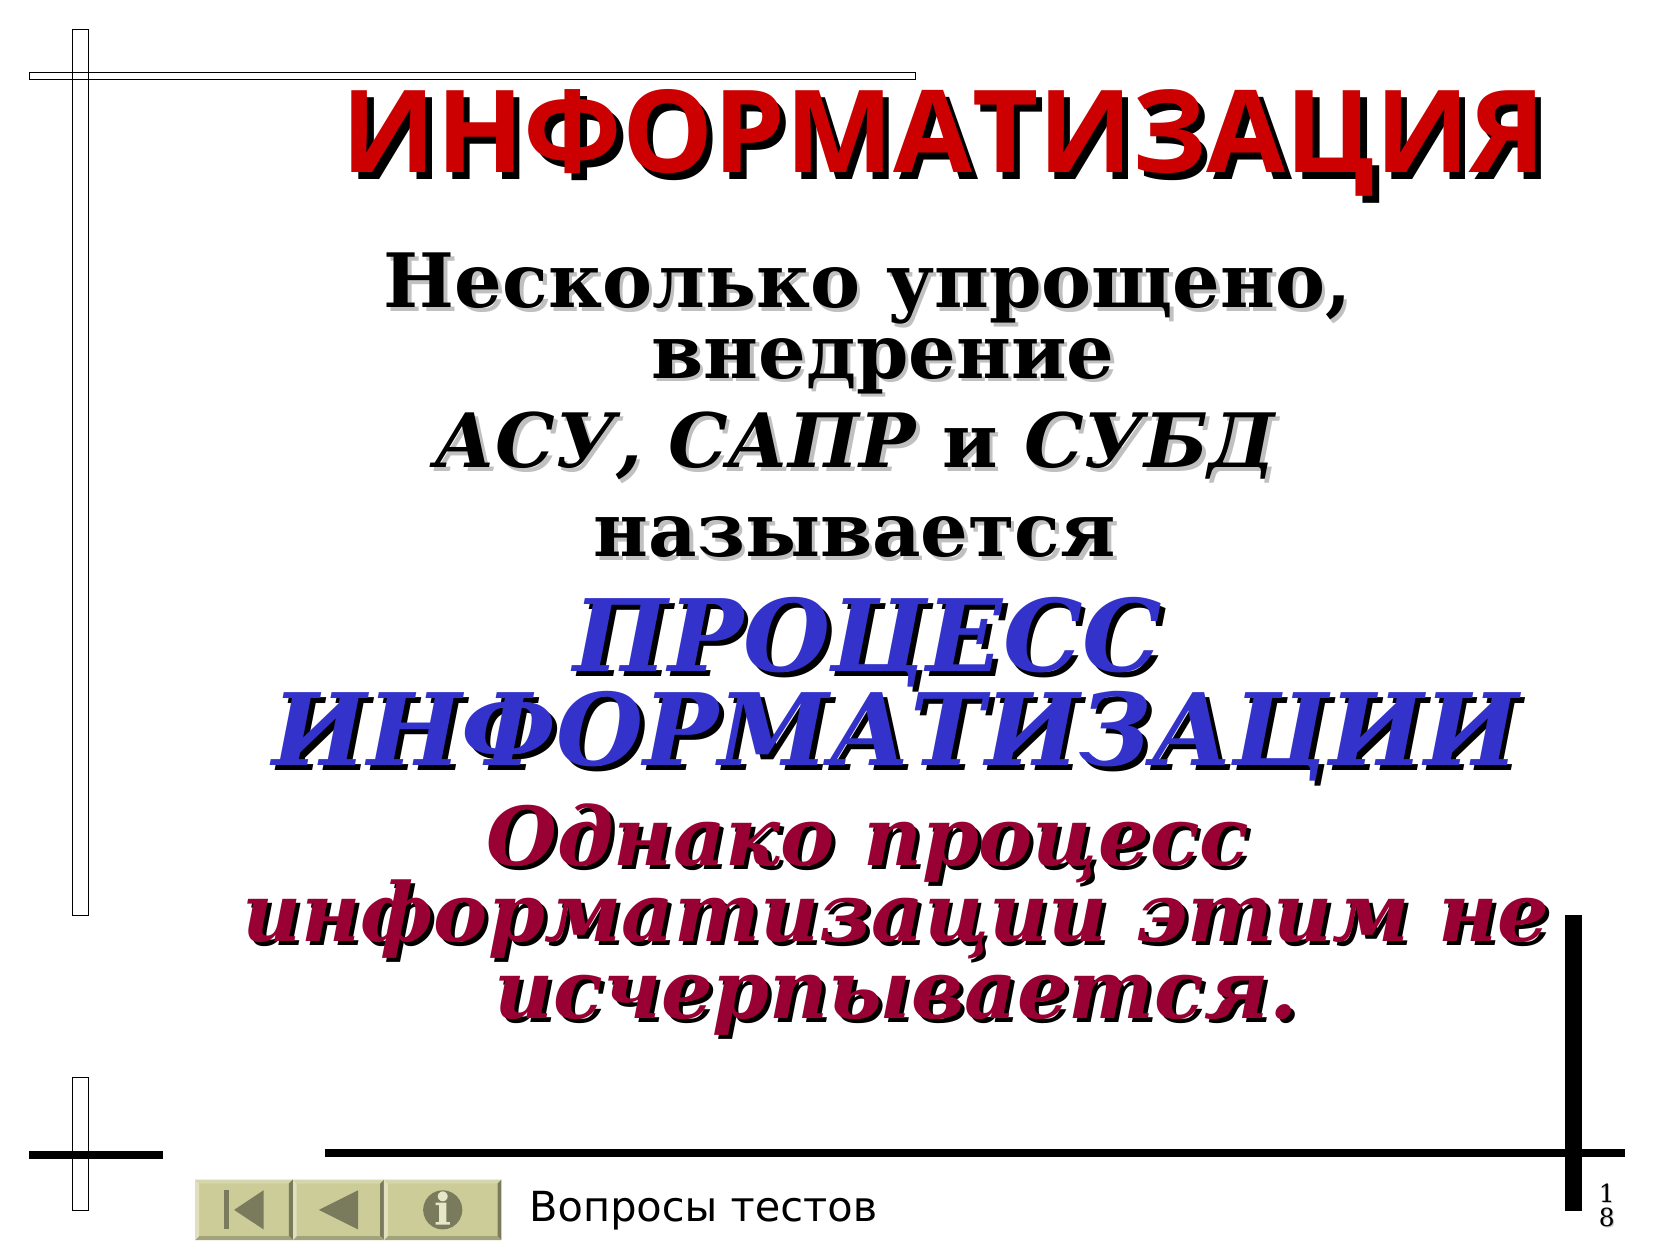

# ИНФОРМАТИЗАЦИЯ
Несколько упрощено, внедрение
АСУ, САПР и СУБД
называется
ПРОЦЕСС ИНФОРМАТИЗАЦИИ
Однако процесс информатизации этим не исчерпывается.
Вопросы тестов